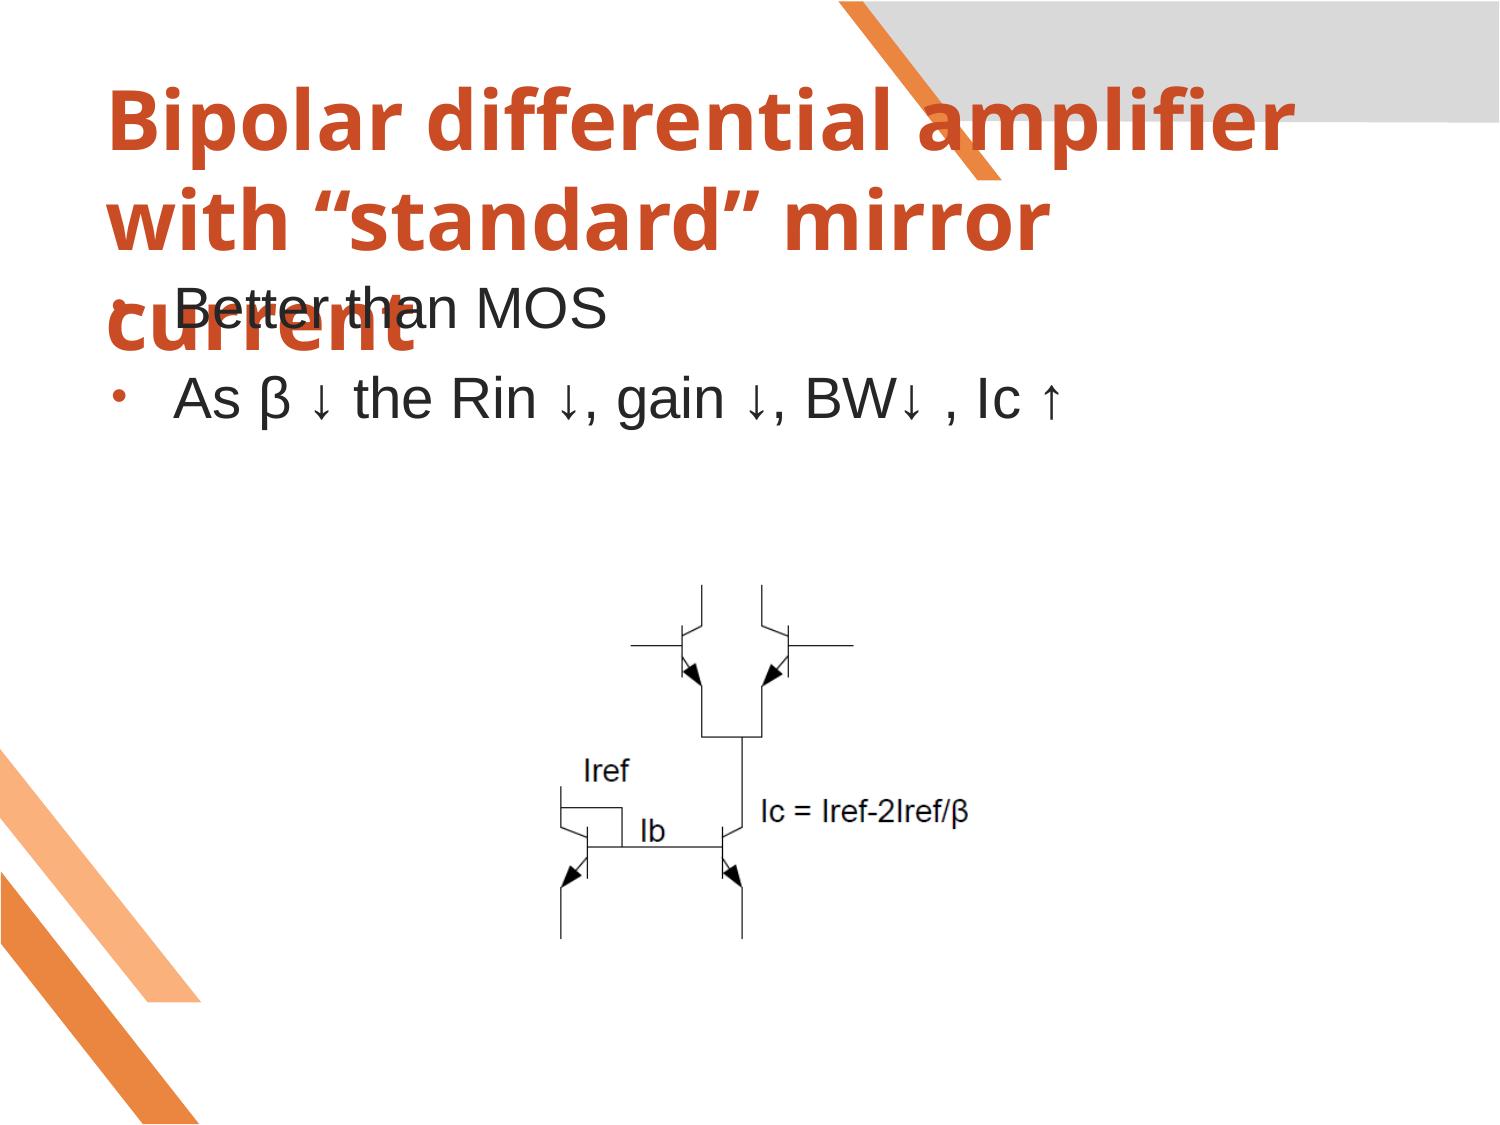

# Bipolar differential amplifier with “standard” mirror current
Better than MOS
As β ↓ the Rin ↓, gain ↓, BW↓ , Ic ↑